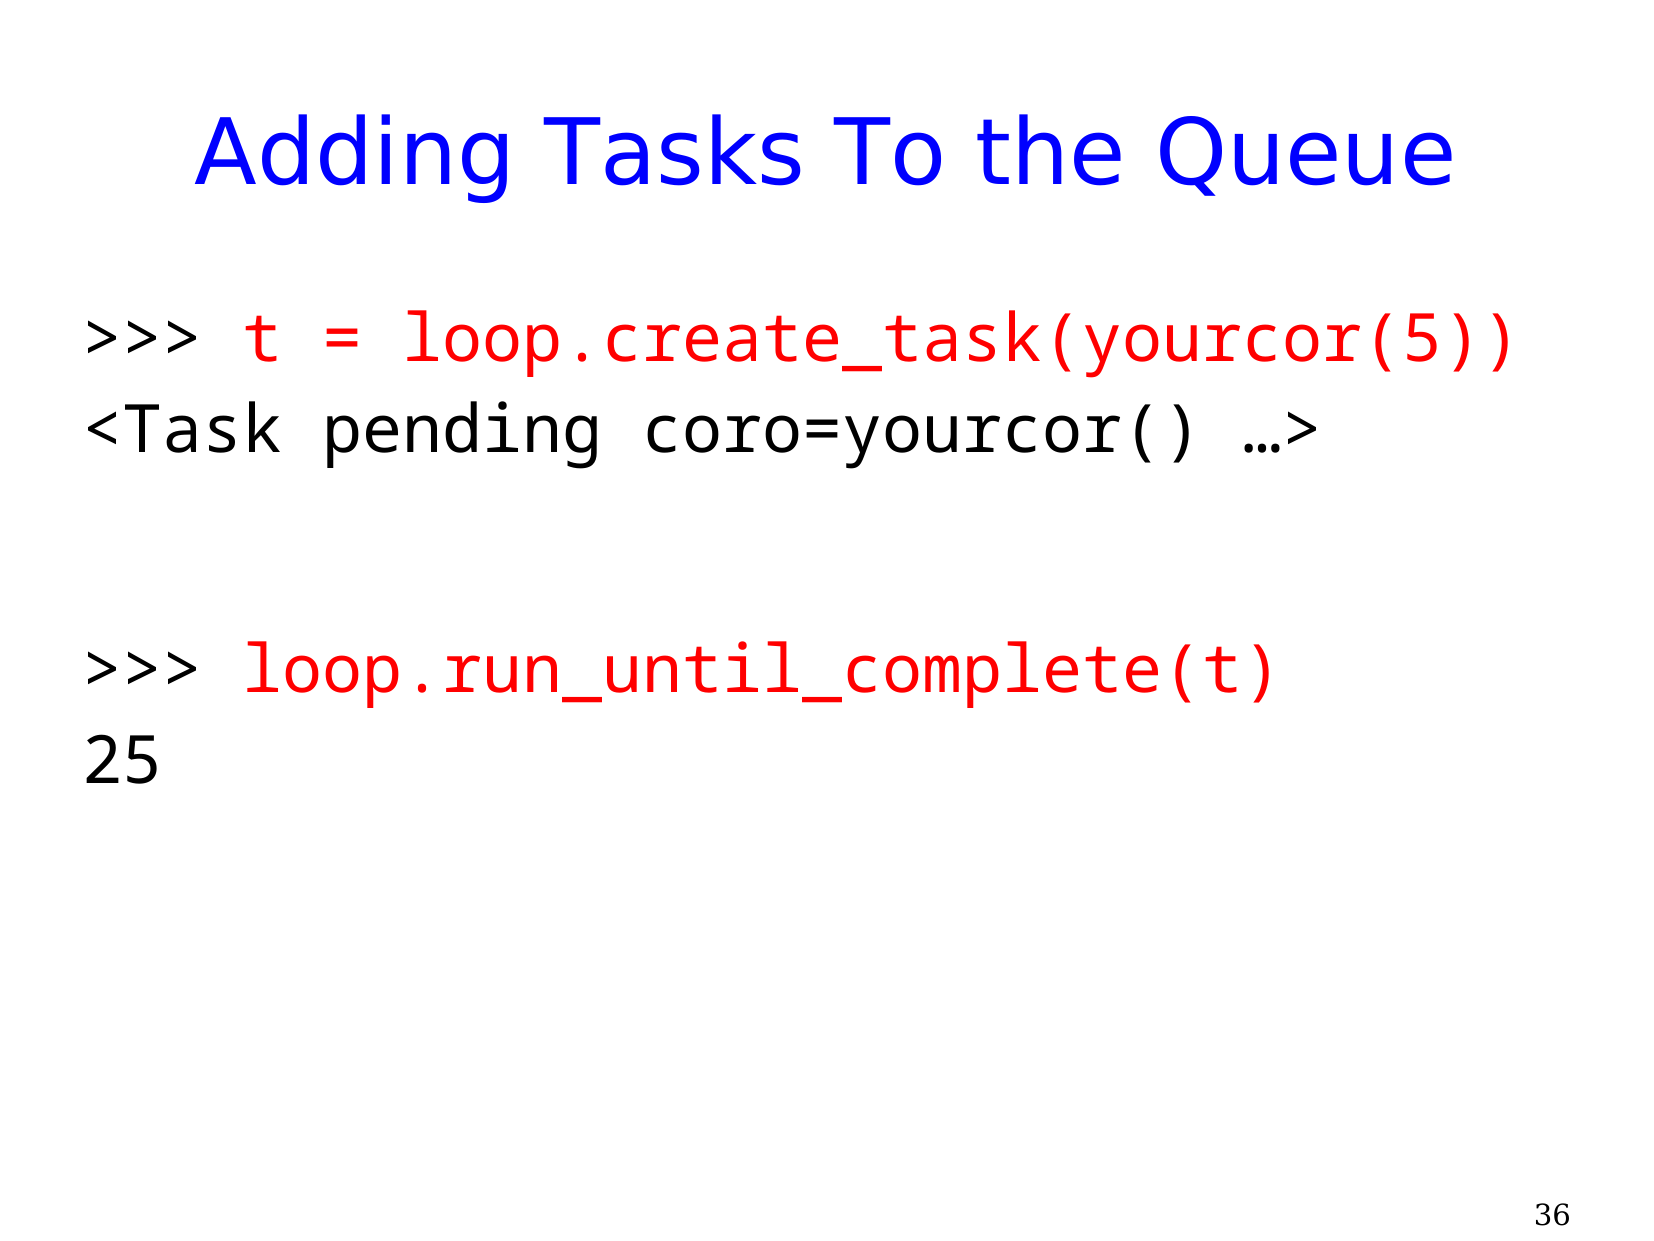

# Adding Tasks To the Queue
>>> t = loop.create_task(yourcor(5))
<Task pending coro=yourcor() …>
>>> loop.run_until_complete(t)
25
36